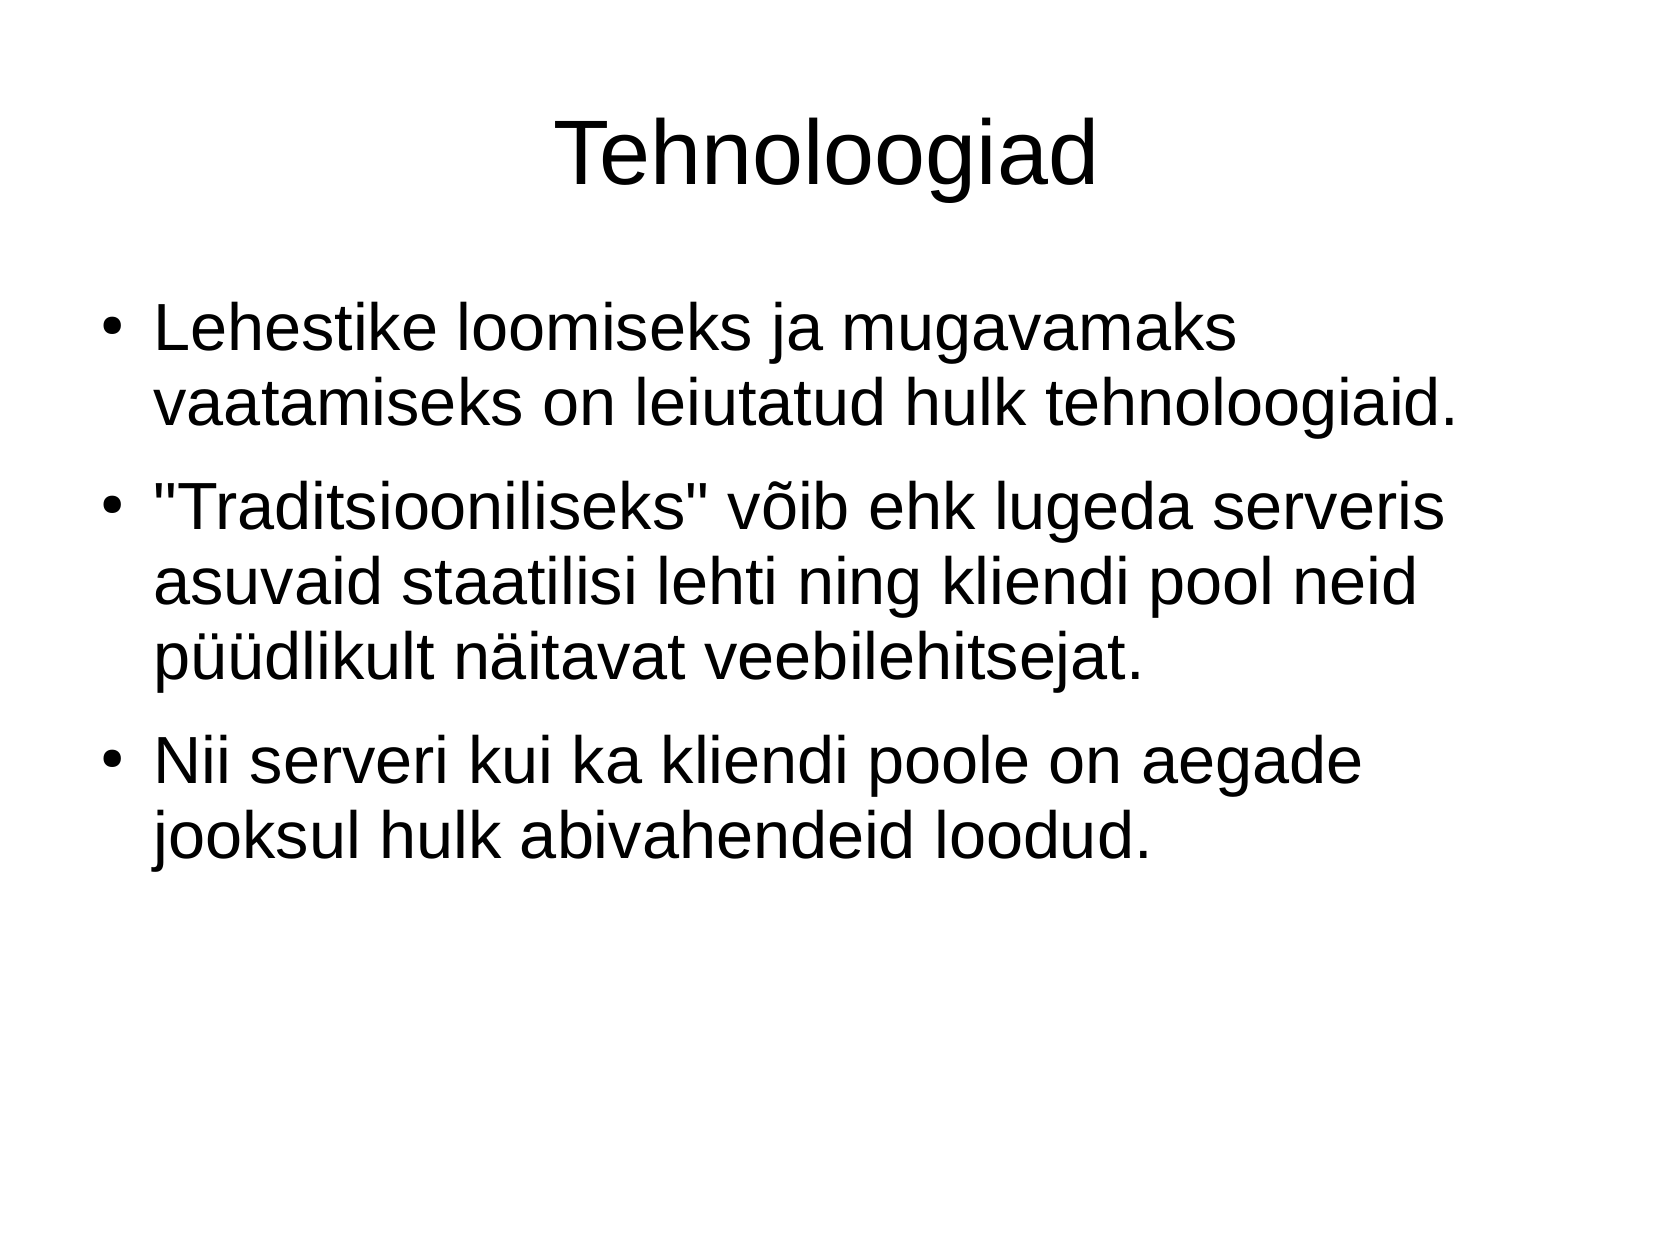

# Tehnoloogiad
Lehestike loomiseks ja mugavamaks vaatamiseks on leiutatud hulk tehnoloogiaid.
"Traditsiooniliseks" võib ehk lugeda serveris asuvaid staatilisi lehti ning kliendi pool neid püüdlikult näitavat veebilehitsejat.
Nii serveri kui ka kliendi poole on aegade jooksul hulk abivahendeid loodud.